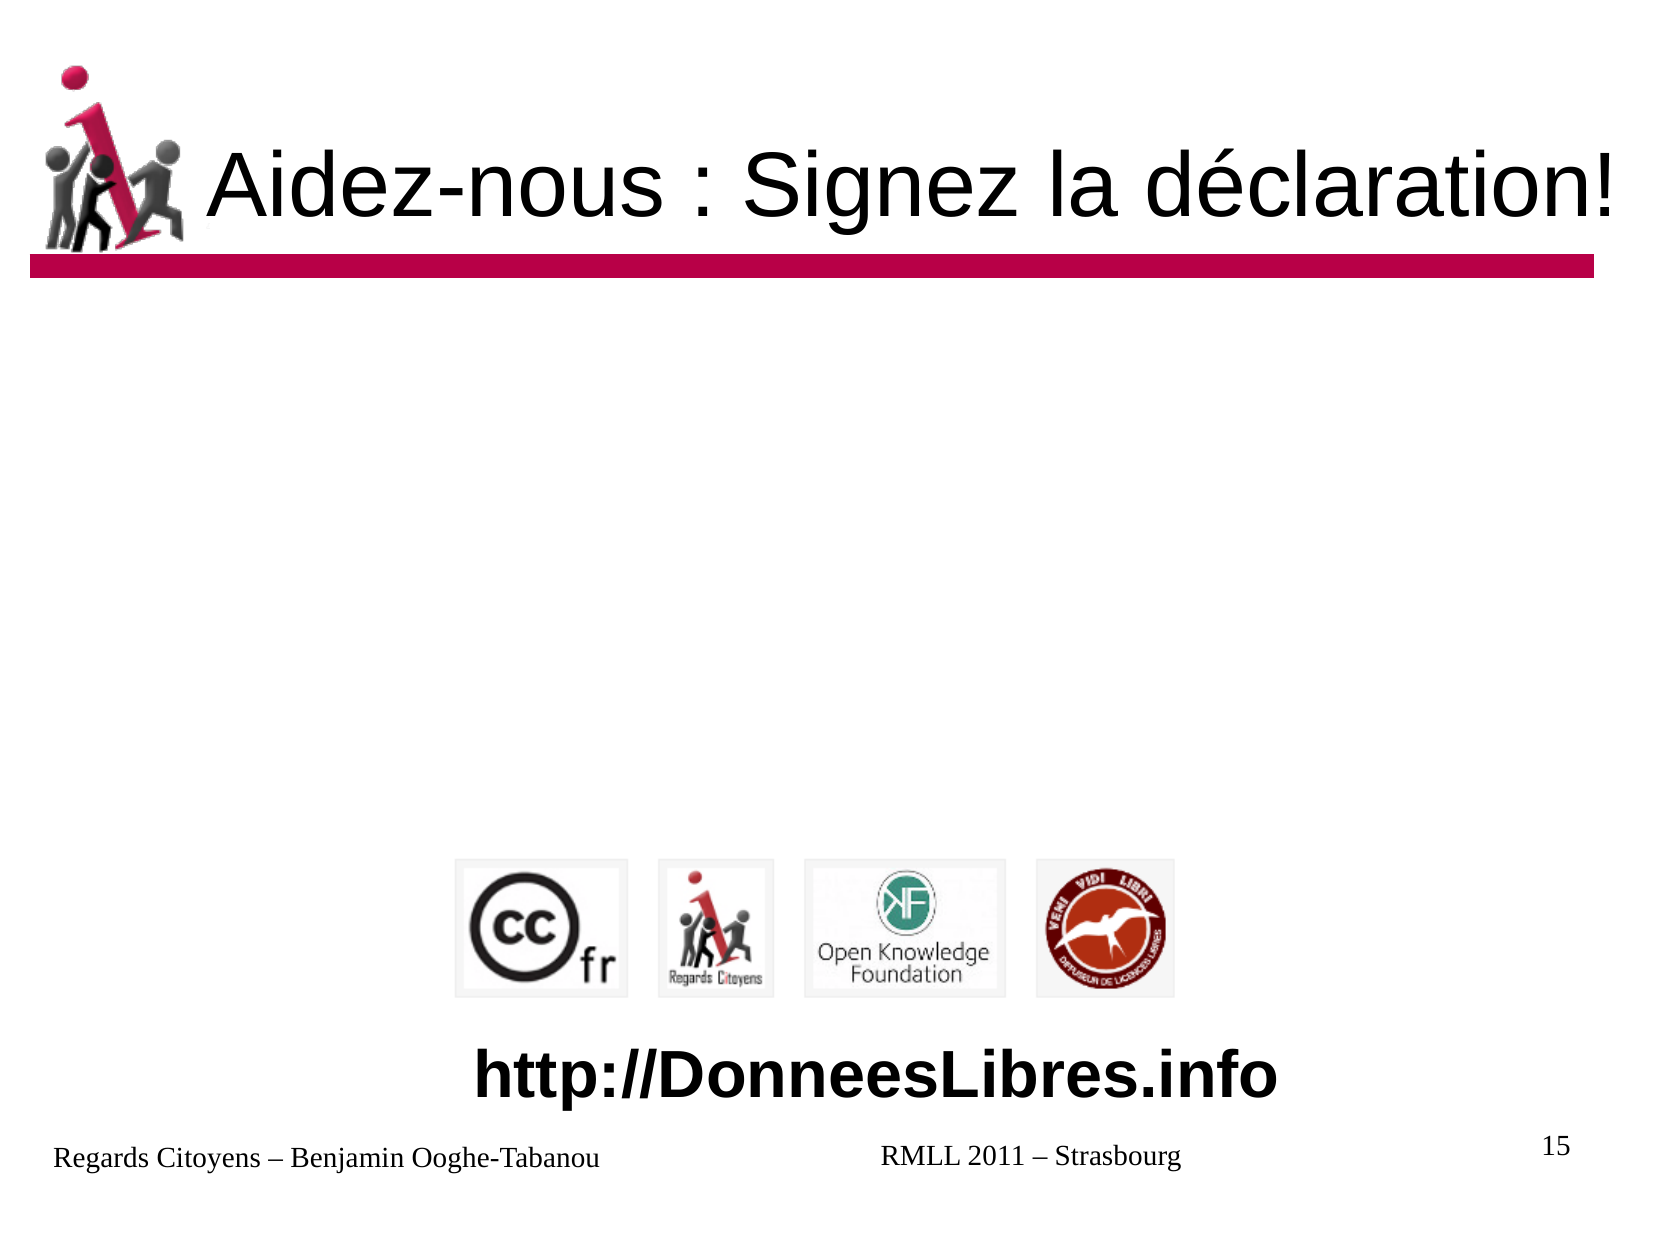

# Aidez-nous : Signez la déclaration!
http://DonneesLibres.info
15
Benjamin Ooghe-Tabanou - Open Knowledge Conference Berlin 2011